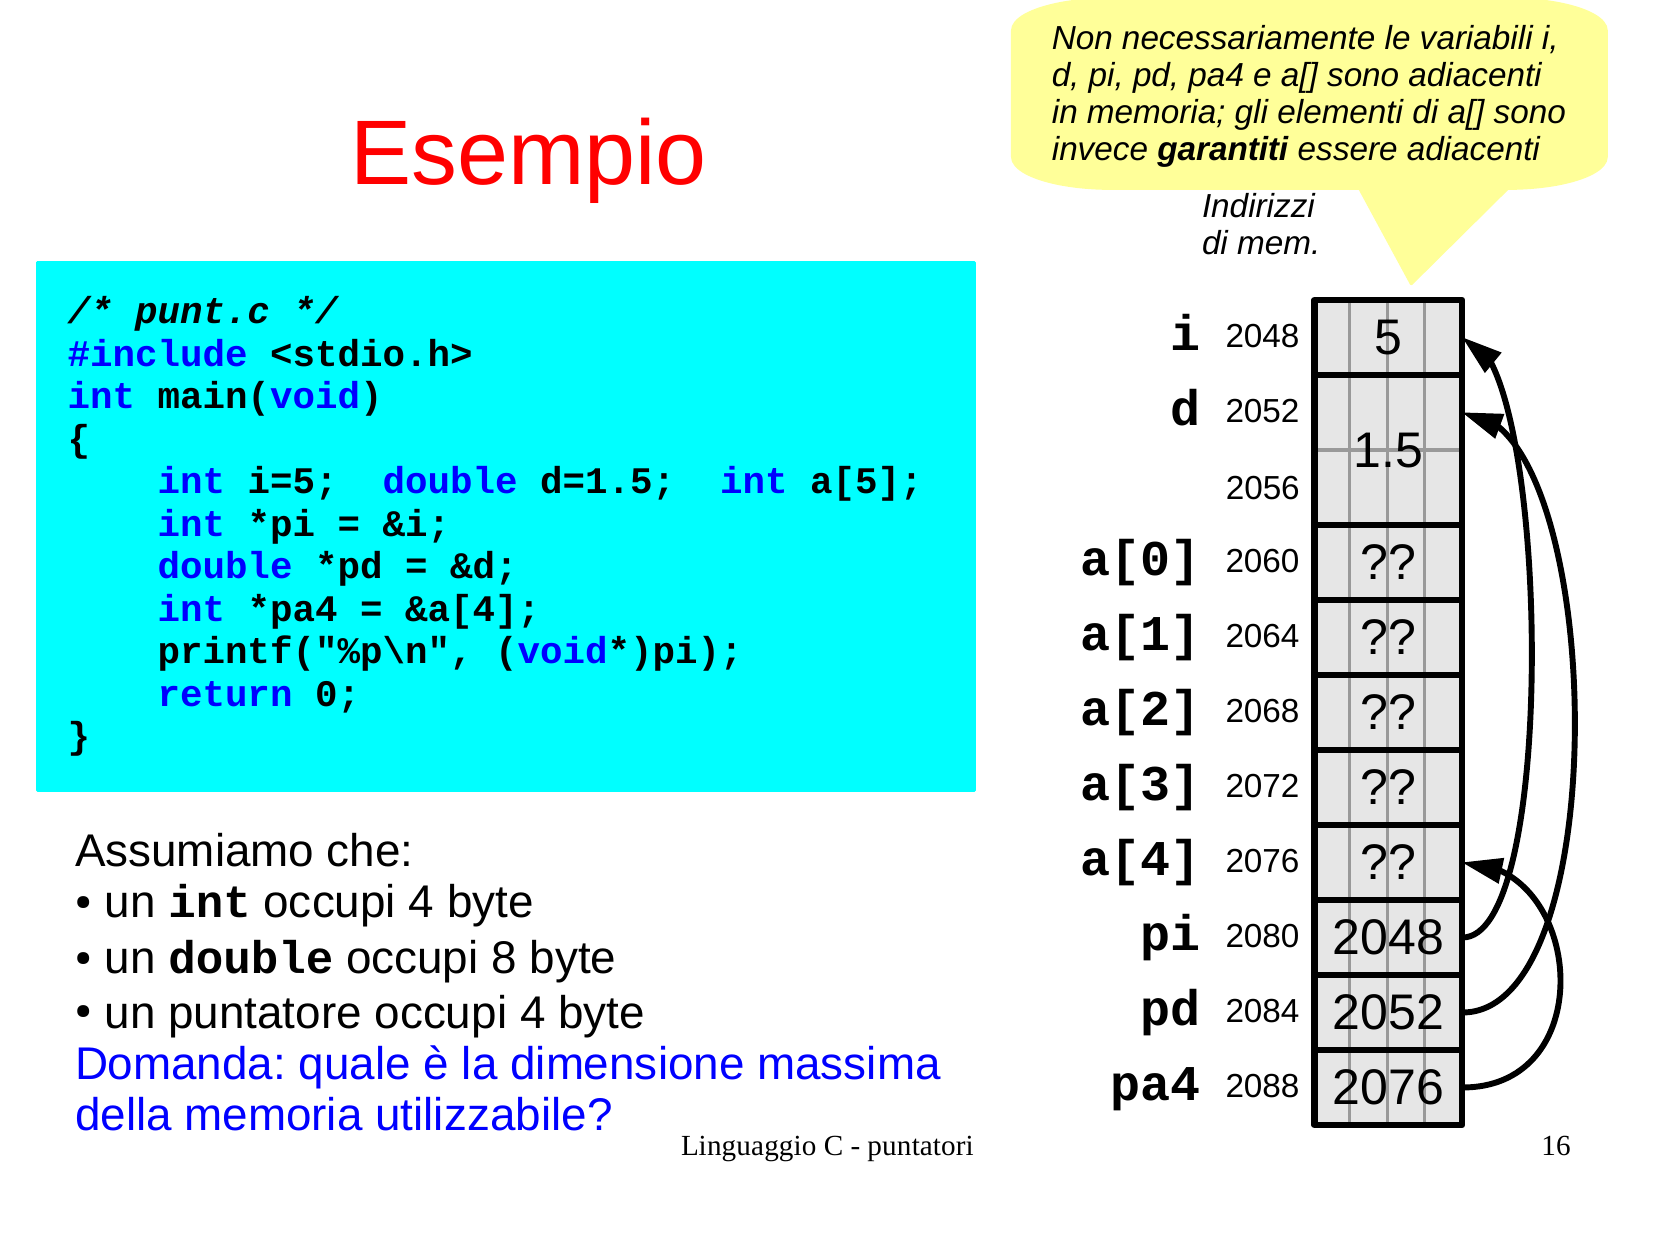

Non necessariamente le variabili i, d, pi, pd, pa4 e a[] sono adiacenti in memoria; gli elementi di a[] sono invece garantiti essere adiacenti
# Esempio
Indirizzi
di mem.
/* punt.c */
#include <stdio.h>
int main(void)
{
 int i=5; double d=1.5; int a[5];
 int *pi = &i;
 double *pd = &d;
 int *pa4 = &a[4];
 printf("%p\n", (void*)pi);
 return 0;
}
i
5
2048
d
1.5
2052
2056
a[0]
??
2060
a[1]
??
2064
a[2]
??
2068
a[3]
??
2072
Assumiamo che:
un int occupi 4 byte
un double occupi 8 byte
un puntatore occupi 4 byte
Domanda: quale è la dimensione massima della memoria utilizzabile?
a[4]
??
2076
pi
2048
2080
pd
2052
2084
pa4
2076
2088
Linguaggio C - puntatori
16